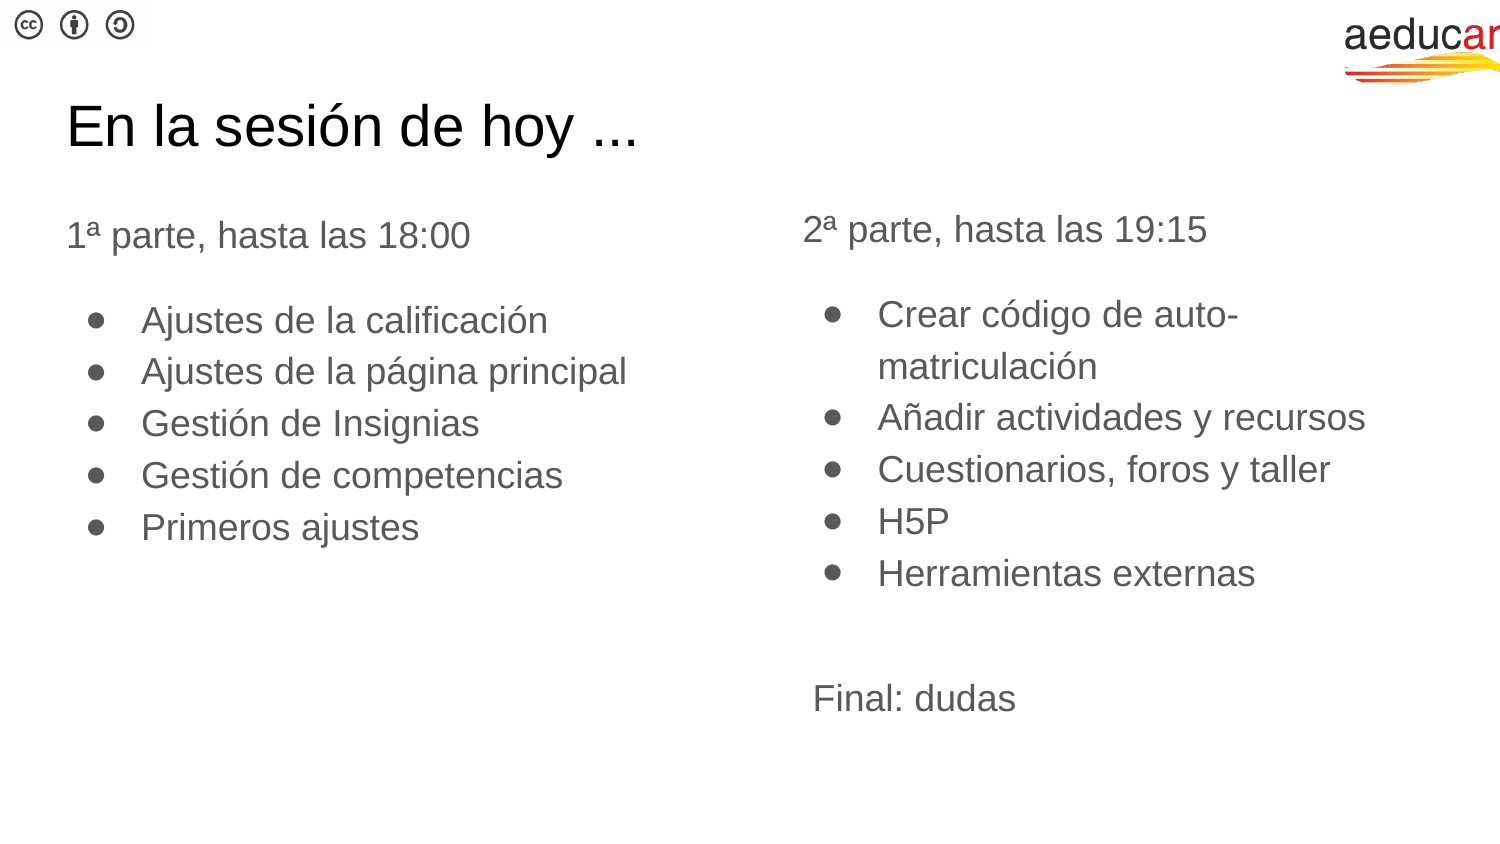

# En la sesión de hoy ...
2ª parte, hasta las 19:15
Crear código de auto-matriculación
Añadir actividades y recursos
Cuestionarios, foros y taller
H5P
Herramientas externas
1ª parte, hasta las 18:00
Ajustes de la calificación
Ajustes de la página principal
Gestión de Insignias
Gestión de competencias
Primeros ajustes
Final: dudas